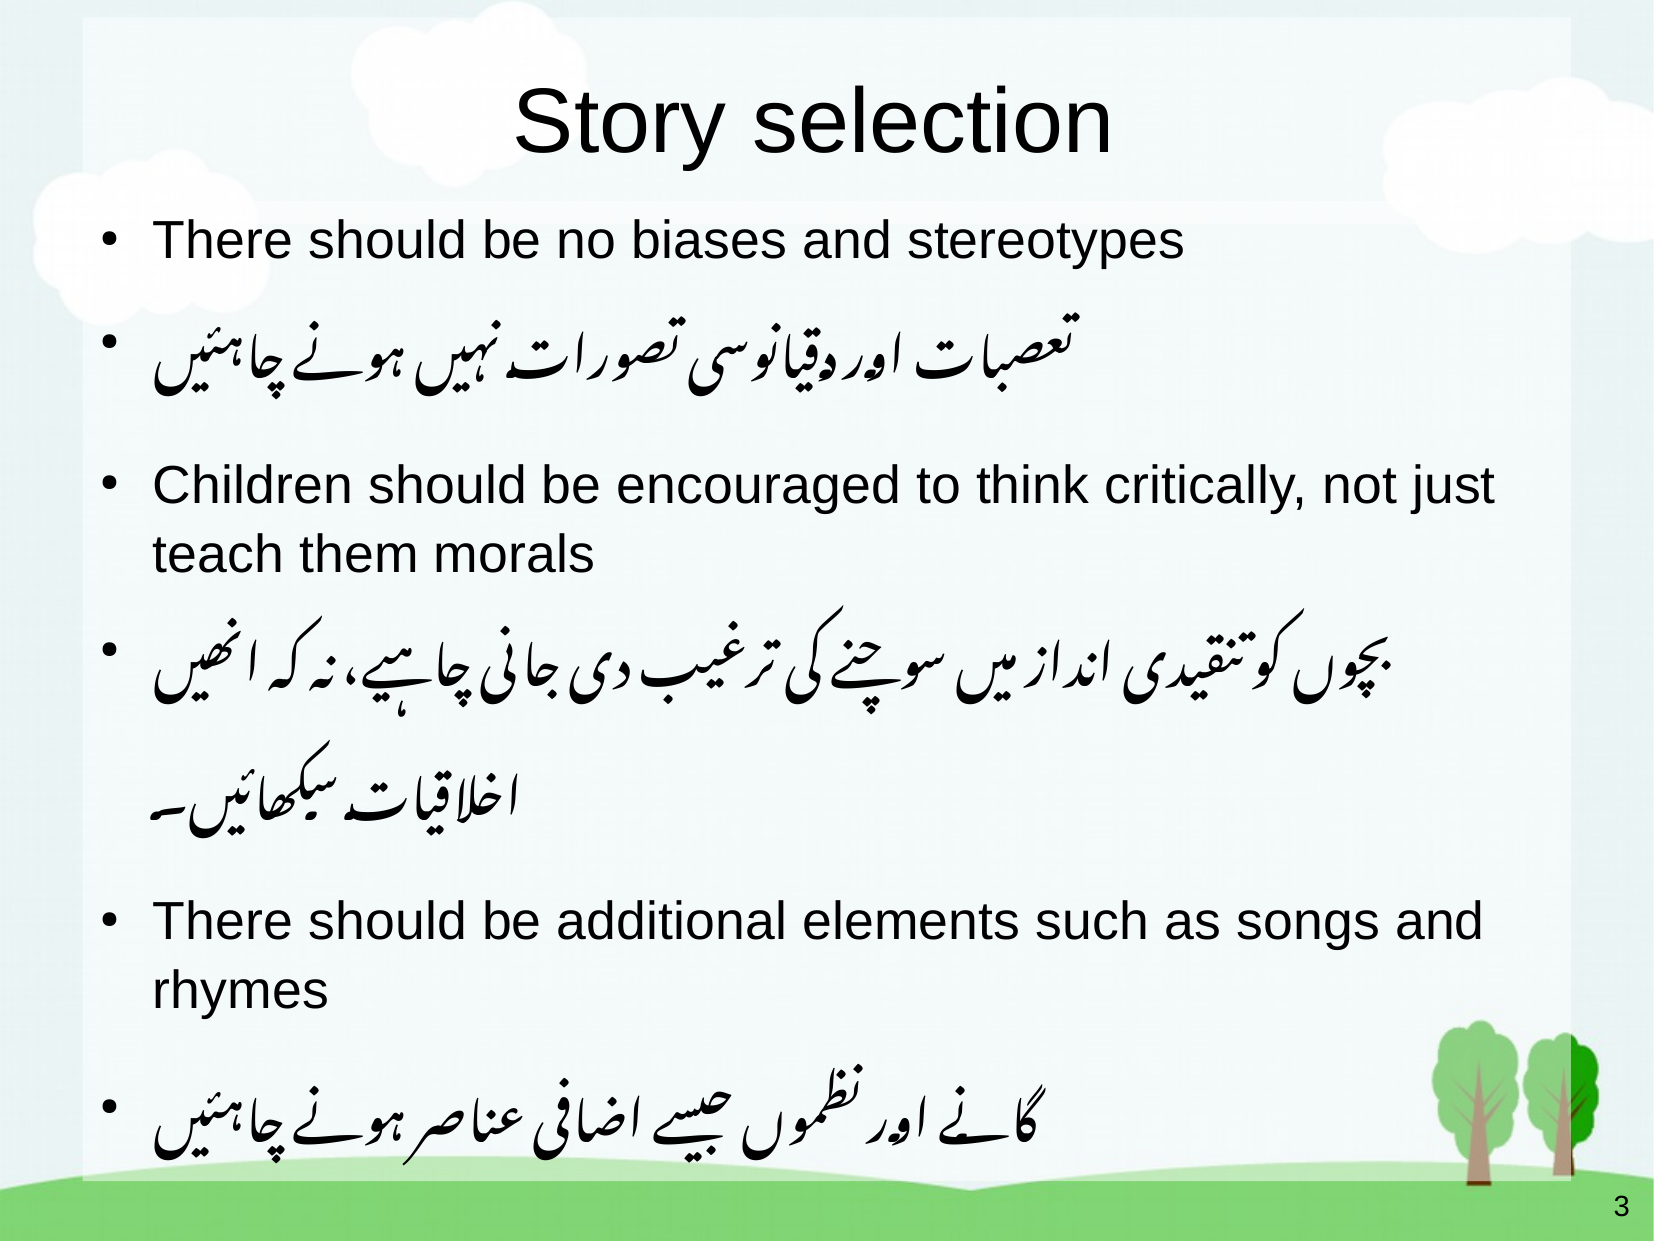

# Story selection
There should be no biases and stereotypes
تعصبات اور دقیانوسی تصورات نہیں ہونے چاہئیں
Children should be encouraged to think critically, not just teach them morals
بچوں کو تنقیدی انداز میں سوچنے کی ترغیب دی جانی چاہیے، نہ کہ انھیں اخلاقیات سکھائیں۔
There should be additional elements such as songs and rhymes
گانے اور نظموں جیسے اضافی عناصر ہونے چاہئیں
3